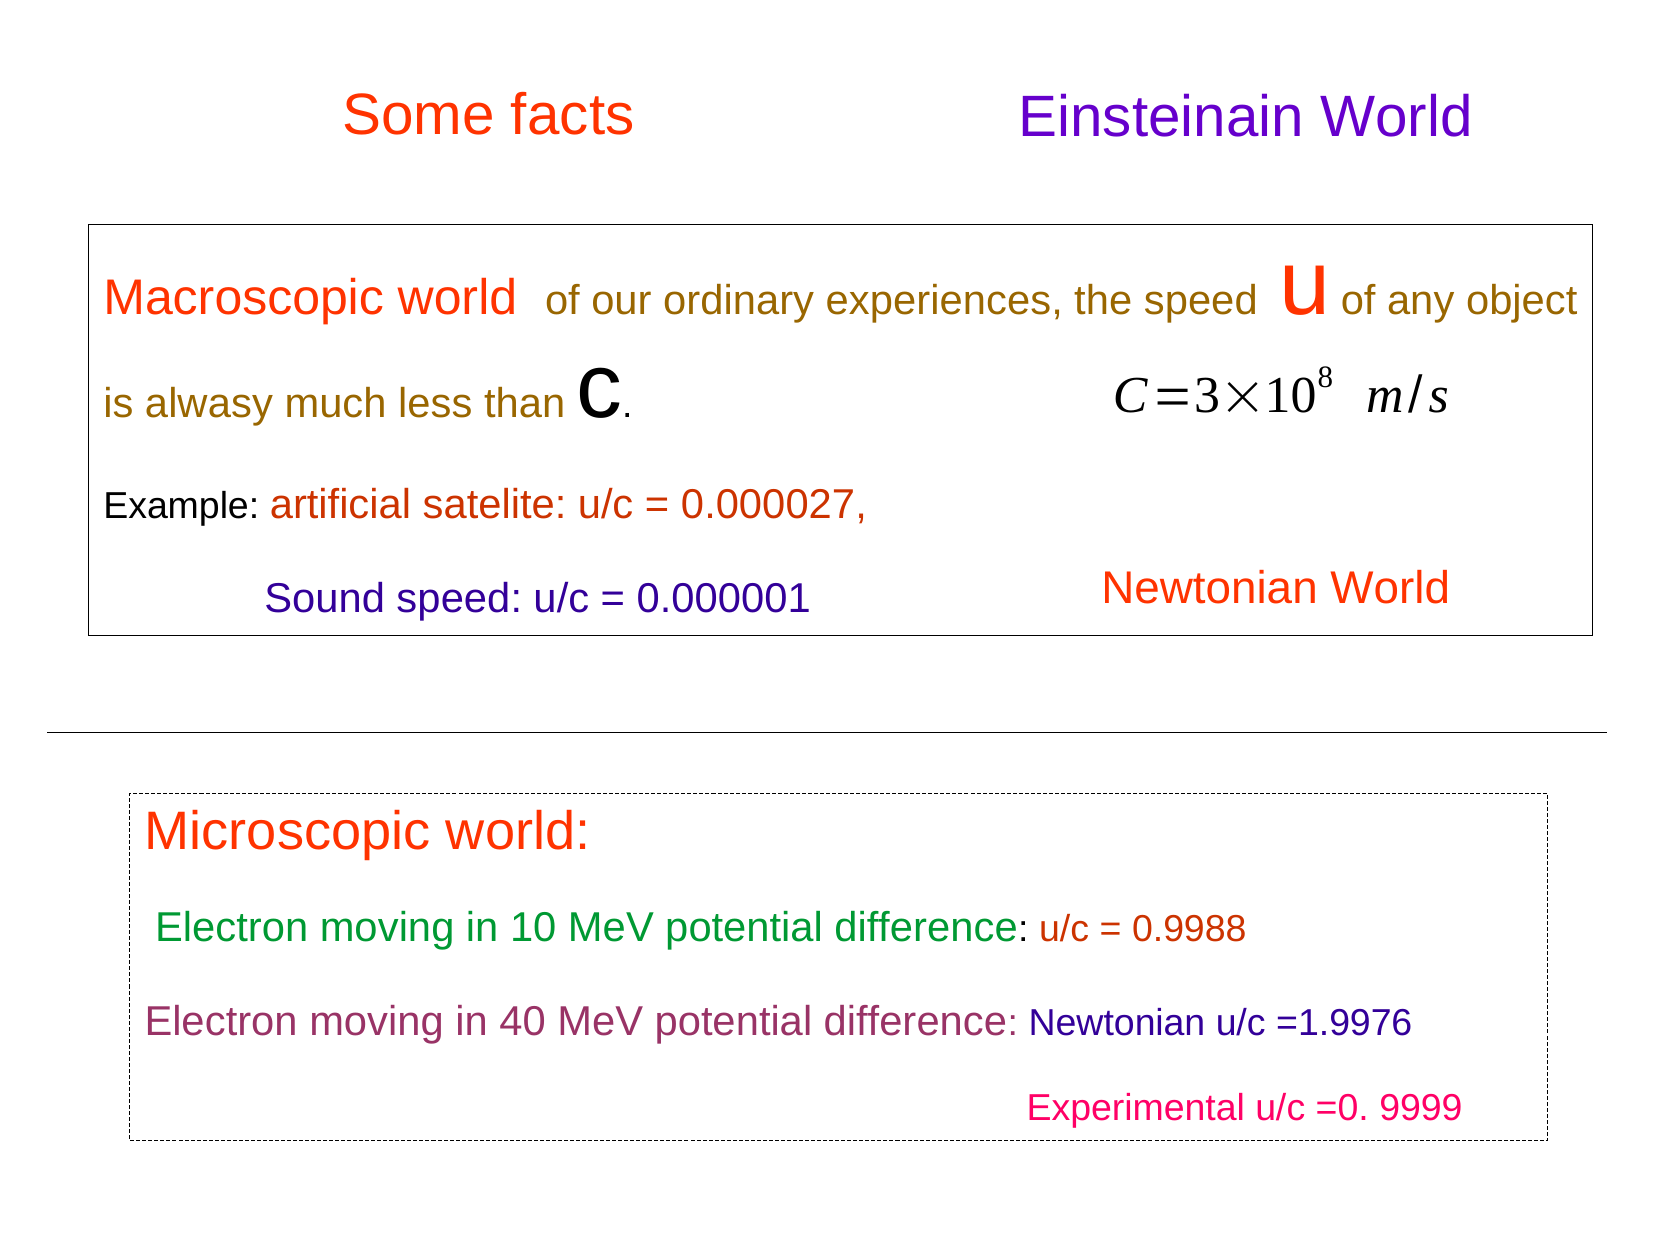

Some facts
Einsteinain World
Macroscopic world of our ordinary experiences, the speed u of any object
is alwasy much less than c.
Example: artificial satelite: u/c = 0.000027,
 Sound speed: u/c = 0.000001
Newtonian World
Microscopic world:
 Electron moving in 10 MeV potential difference: u/c = 0.9988
Electron moving in 40 MeV potential difference: Newtonian u/c =1.9976
 Experimental u/c =0. 9999